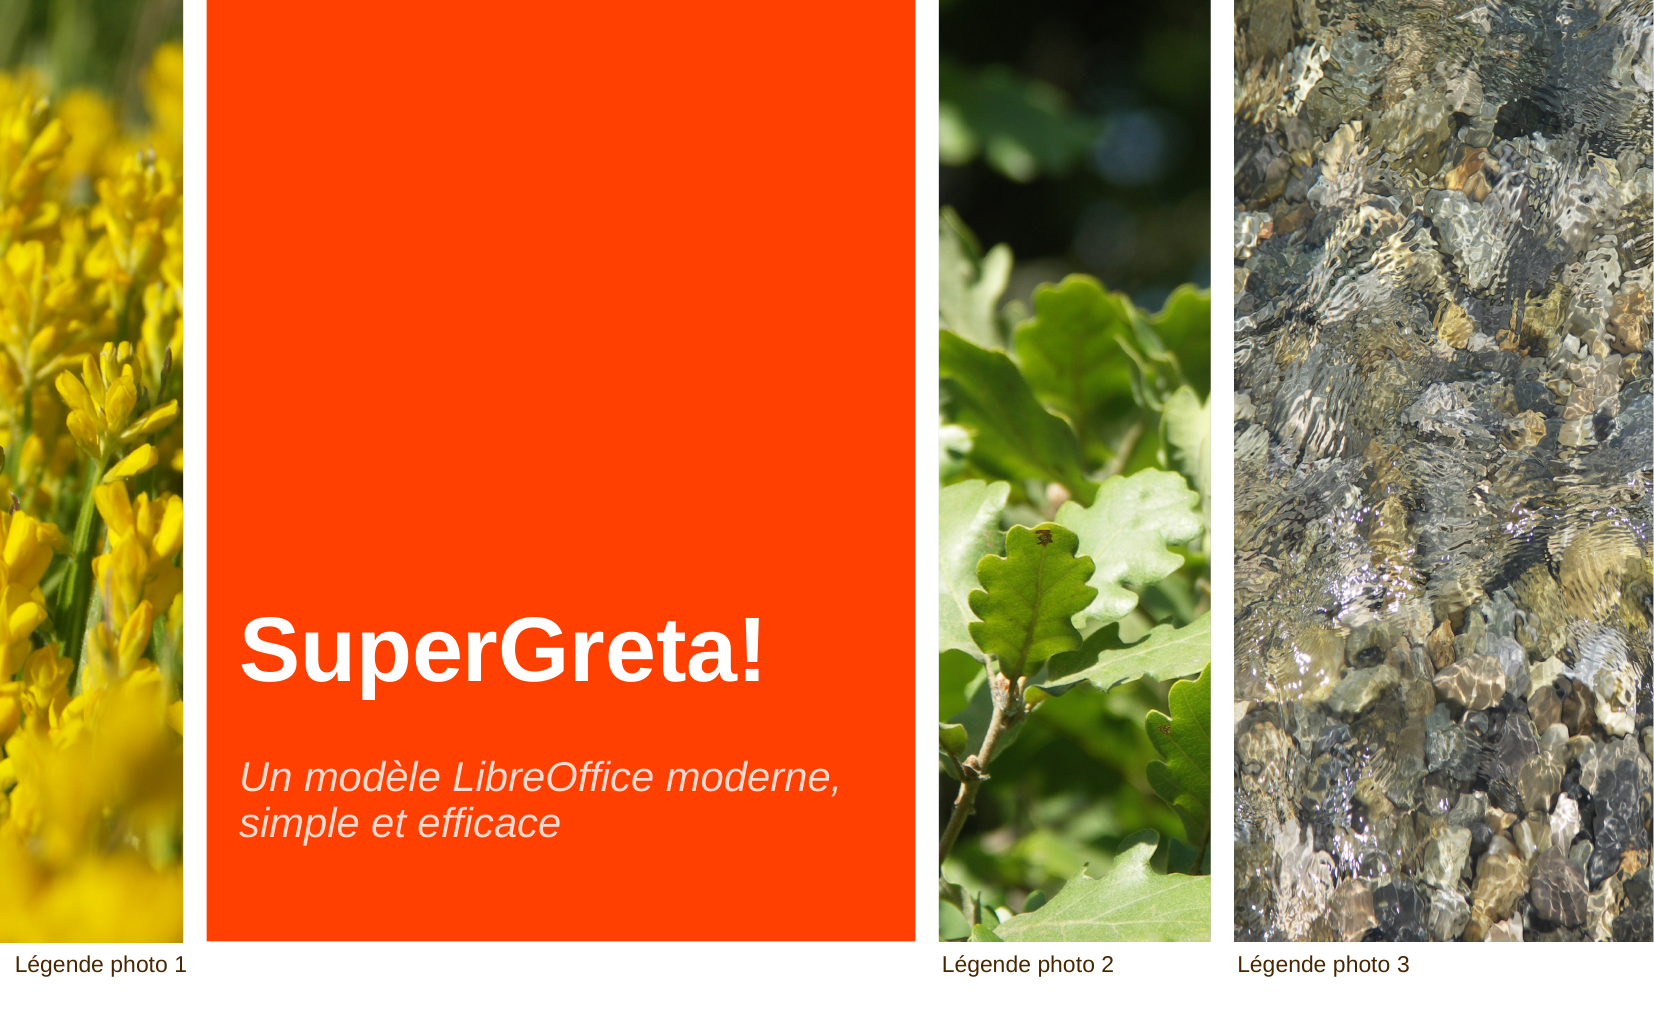

SuperGreta!
Un modèle LibreOffice moderne, simple et efficace
Légende photo 1
Légende photo 2
Légende photo 3